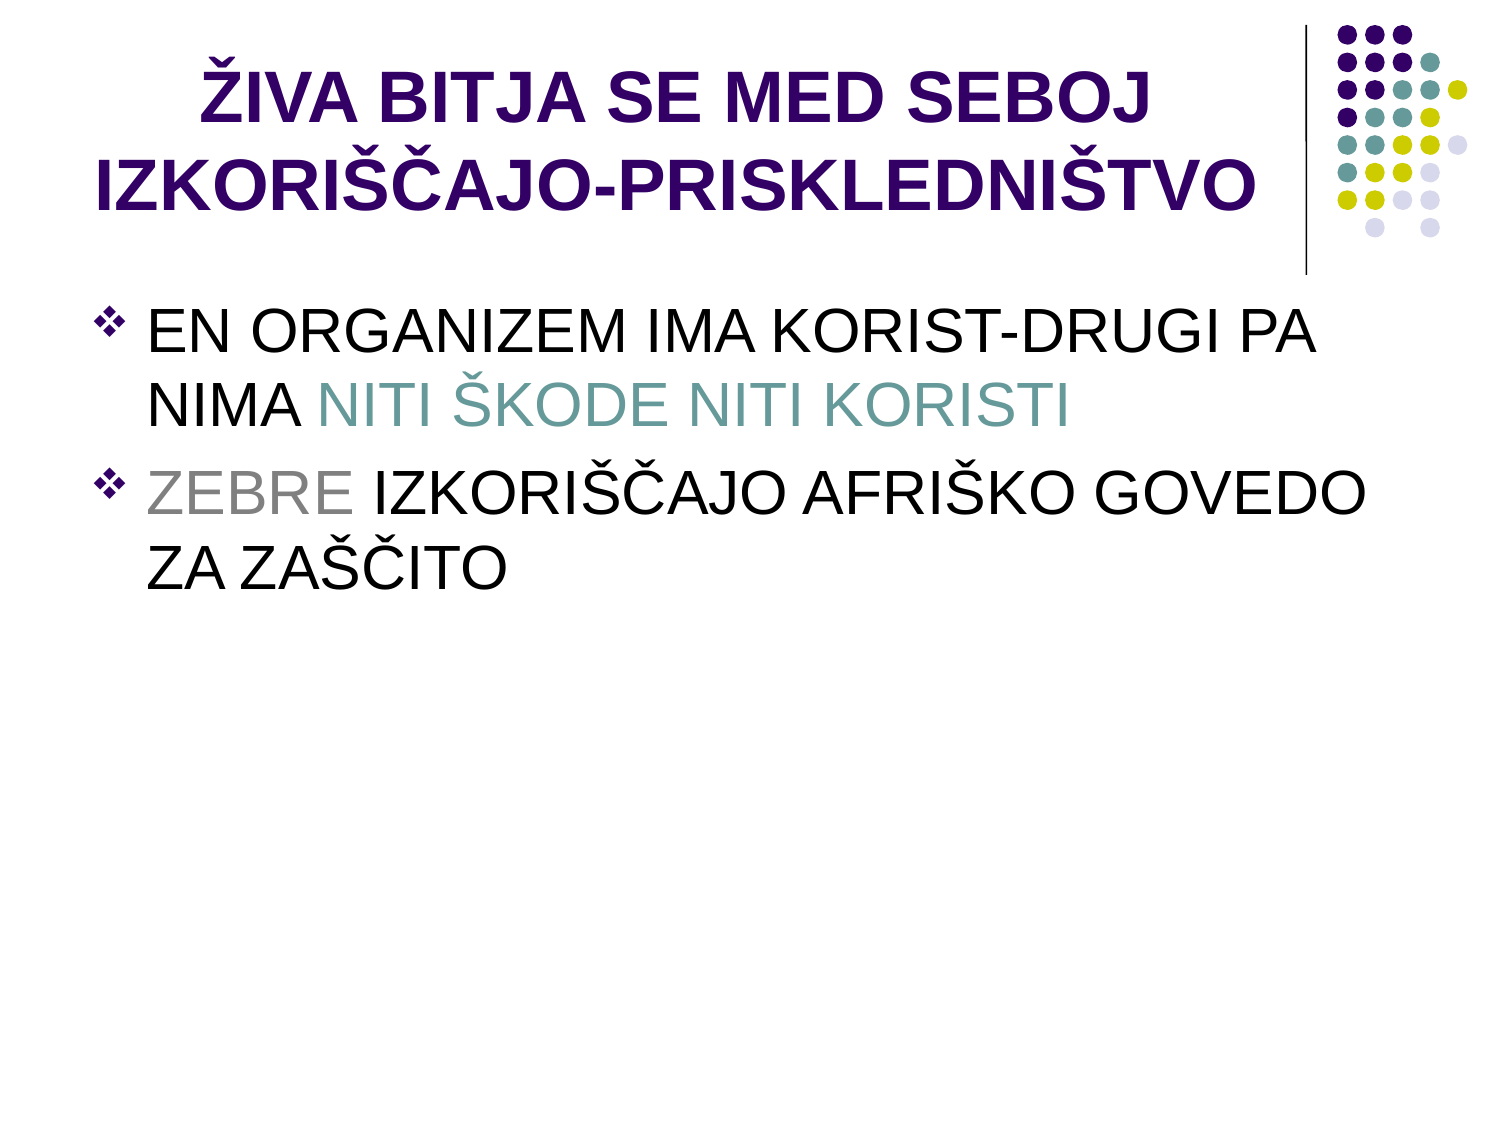

# ŽIVA BITJA SE MED SEBOJ IZKORIŠČAJO-PRISKLEDNIŠTVO
EN ORGANIZEM IMA KORIST-DRUGI PA NIMA NITI ŠKODE NITI KORISTI
ZEBRE IZKORIŠČAJO AFRIŠKO GOVEDO ZA ZAŠČITO